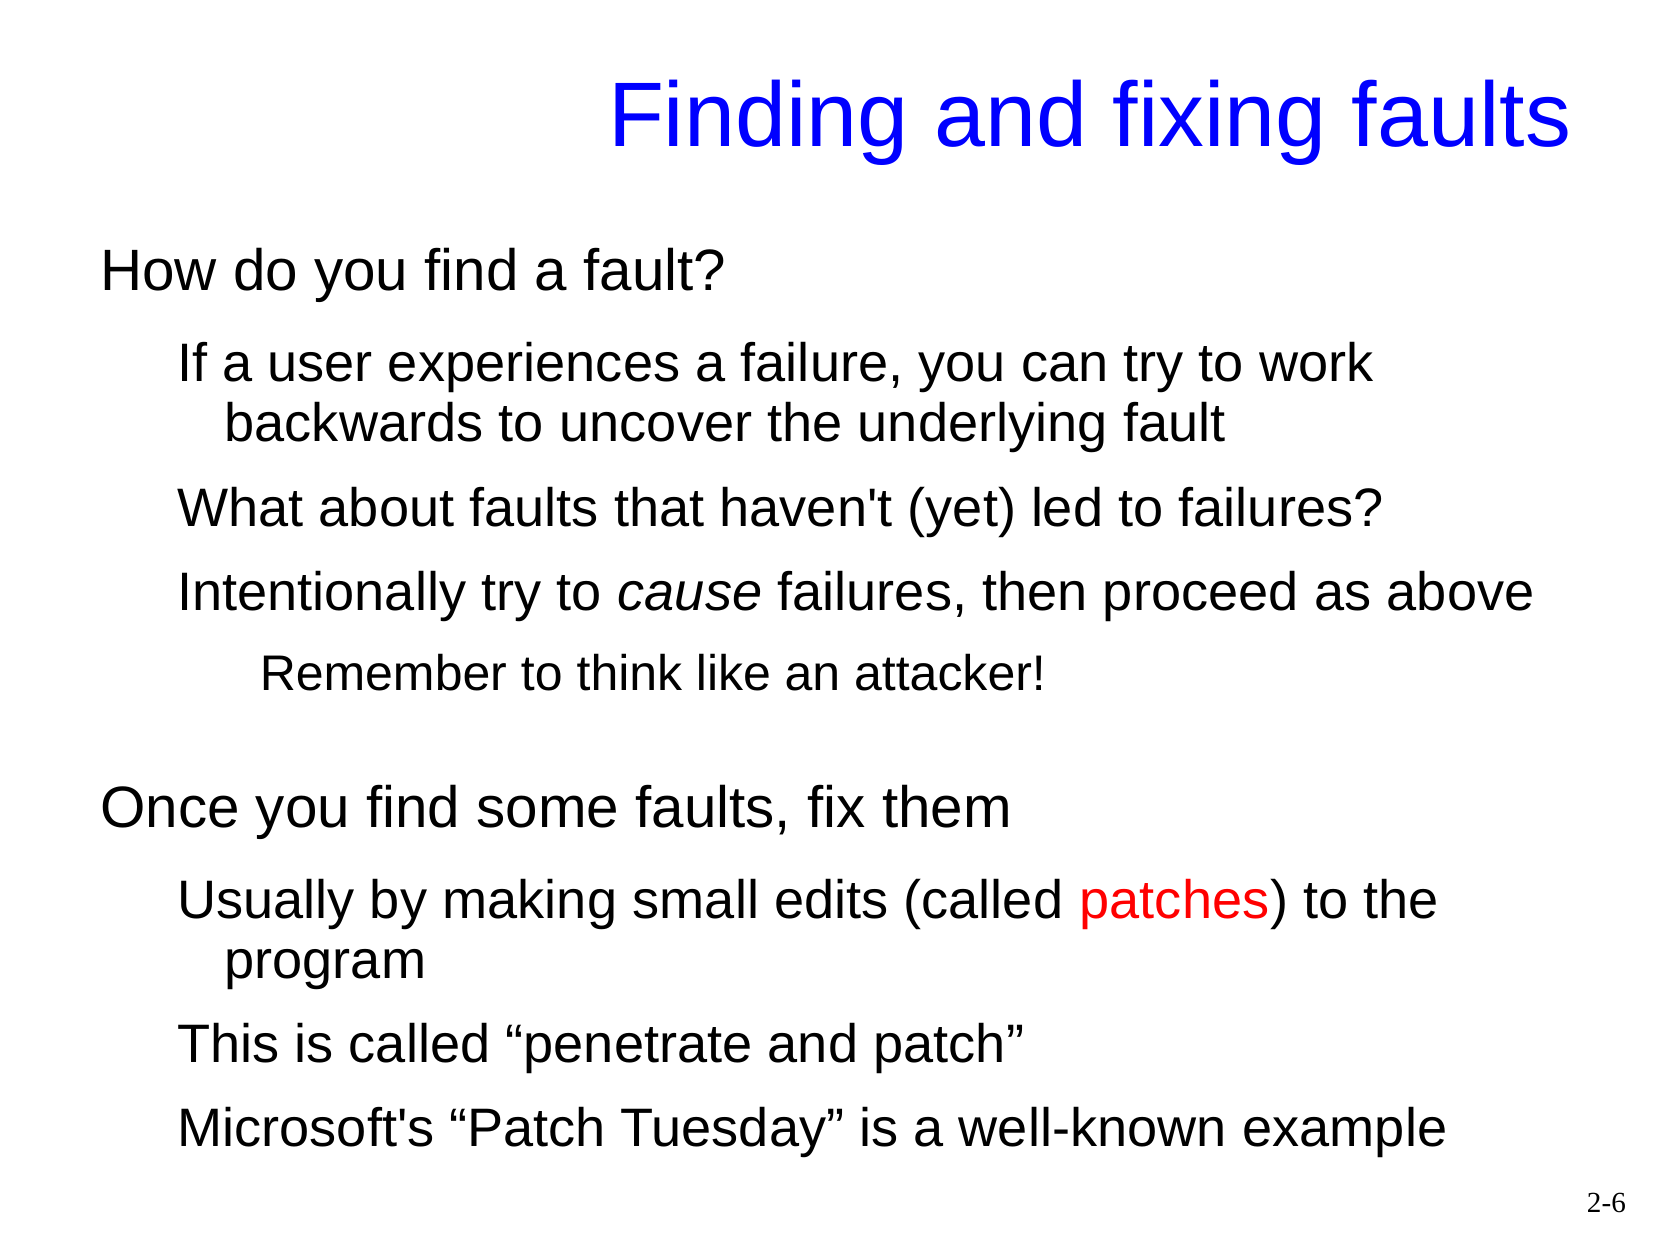

# Finding and fixing faults
How do you find a fault?
If a user experiences a failure, you can try to work backwards to uncover the underlying fault
What about faults that haven't (yet) led to failures?
Intentionally try to cause failures, then proceed as above
Remember to think like an attacker!
Once you find some faults, fix them
Usually by making small edits (called patches) to the program
This is called “penetrate and patch”
Microsoft's “Patch Tuesday” is a well-known example